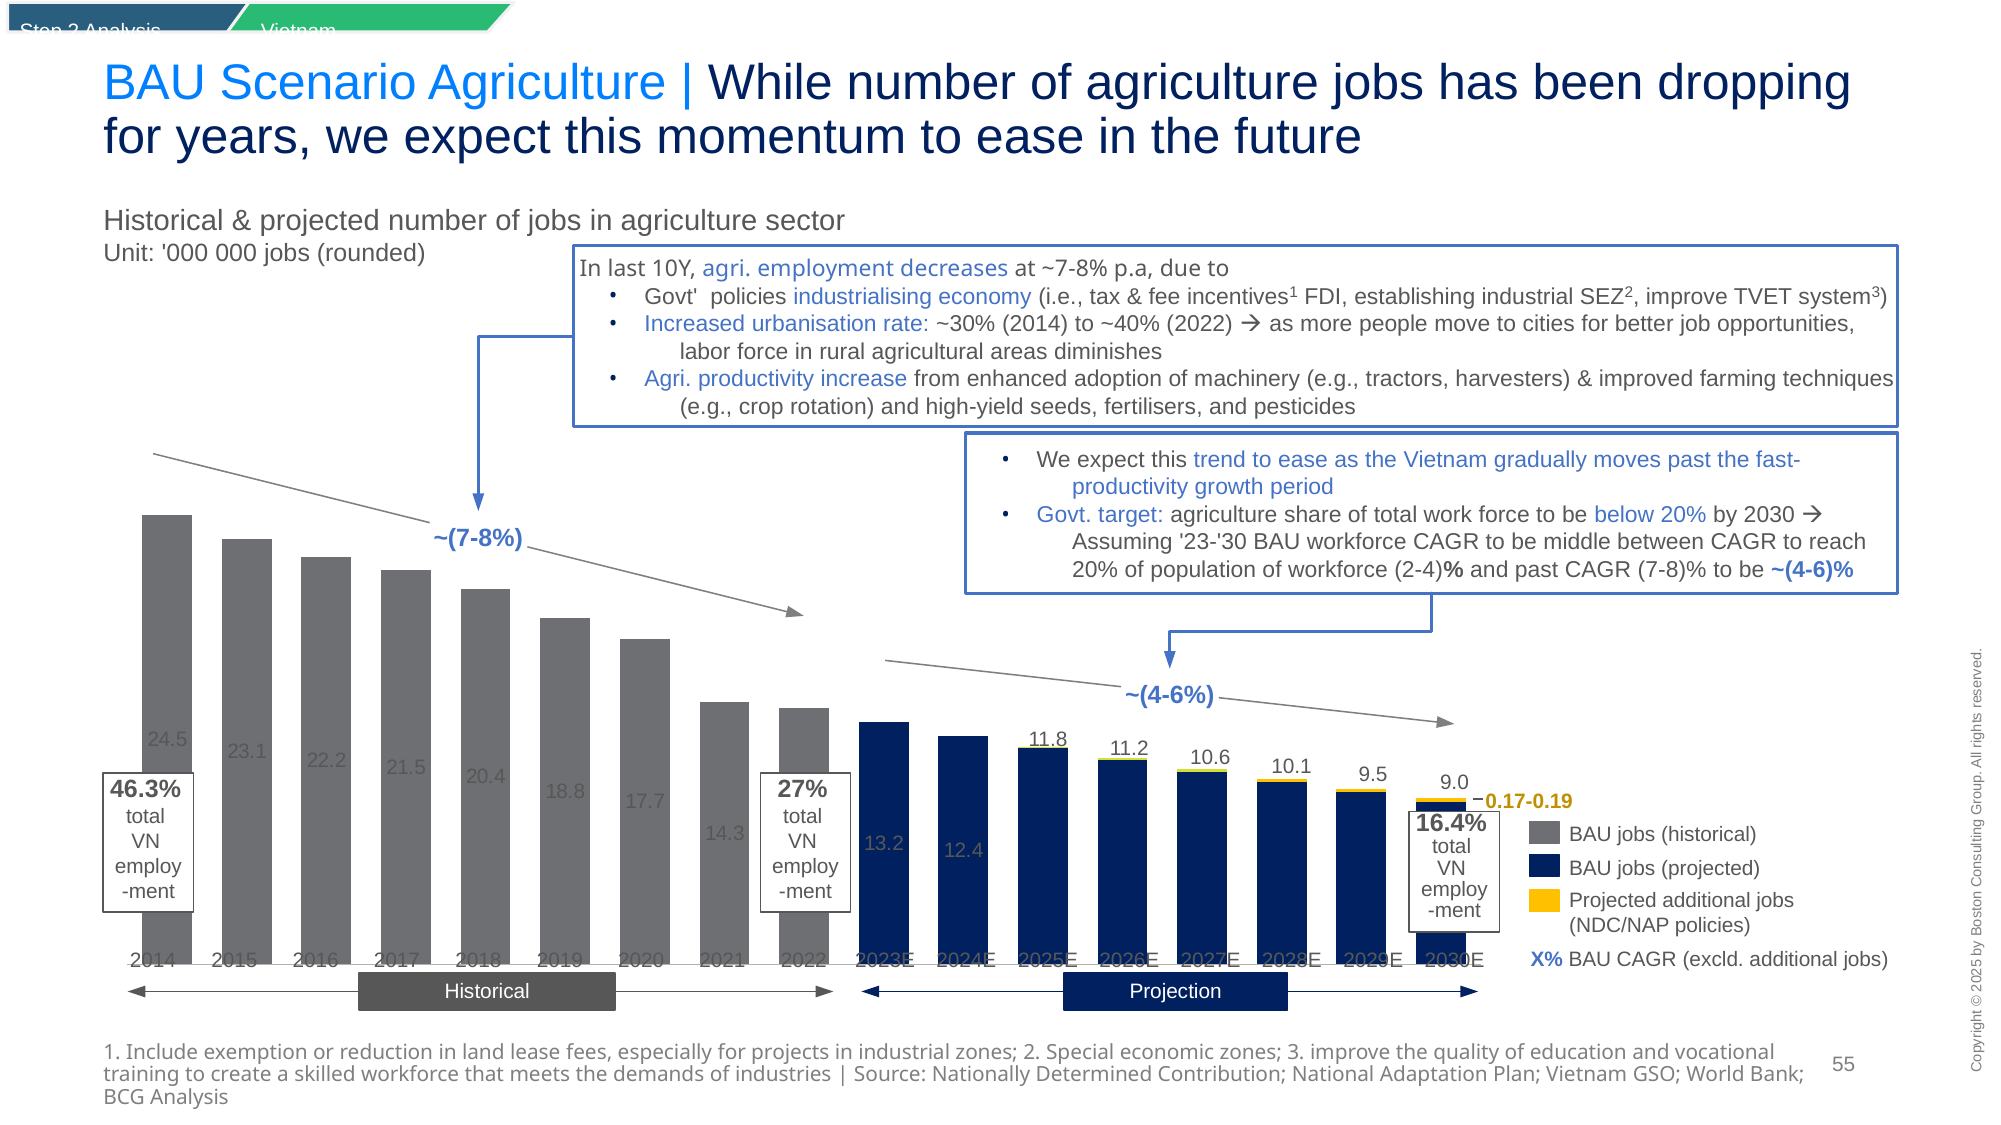

Step 2 Analysis
Vietnam
# BAU Scenario Agriculture | While number of agriculture jobs has been dropping for years, we expect this momentum to ease in the future
Historical & projected number of jobs in agriculture sector
Unit: '000 000 jobs (rounded)
 In last 10Y, agri. employment decreases at ~7-8% p.a, due to
Govt' policies industrialising economy (i.e., tax & fee incentives1 FDI, establishing industrial SEZ2, improve TVET system3)
Increased urbanisation rate: ~30% (2014) to ~40% (2022)  as more people move to cities for better job opportunities, labor force in rural agricultural areas diminishes
Agri. productivity increase from enhanced adoption of machinery (e.g., tractors, harvesters) & improved farming techniques (e.g., crop rotation) and high-yield seeds, fertilisers, and pesticides
We expect this trend to ease as the Vietnam gradually moves past the fast-productivity growth period
Govt. target: agriculture share of total work force to be below 20% by 2030  Assuming '23-'30 BAU workforce CAGR to be middle between CAGR to reach 20% of population of workforce (2-4)% and past CAGR (7-8)% to be ~(4-6)%
### Chart
| Category | Series1 | Series2 |
|---|---|---|
| 1 | 24.4843 | None |
| 2 | 23.1357 | None |
| 3 | 22.1843 | None |
| 4 | 21.4587 | None |
| 5 | 20.4198 | None |
| 6 | 18.8314 | None |
| 7 | 17.7246 | None |
| 8 | 14.2623 | None |
| 9 | 13.9376 | None |
| 10 | 13.1683816736241 | None |
| 11 | 12.4416166271265 | None |
| 12 | 11.7549618573434 | 0.081427384305222 |
| 13 | 11.1062036718223 | 0.107870059073839 |
| 14 | 10.493250552144 | 0.138563353139078 |
| 15 | 9.91412641111802 | 0.159781655646665 |
| 16 | 9.36696422211564 | 0.176311923477982 |
| 17 | 8.85 | 0.188958883904428 |~(7-8%)
~(4-6%)
11.8
11.2
10.6
10.1
9.5
9.0
46.3%
total
VN
employ
-ment
27%
total
VN
employ
-ment
0.17-0.19
16.4%
total
VN
employ
-ment
BAU jobs (historical)
BAU jobs (projected)
Projected additional jobs (NDC/NAP policies)
2014
2015
2016
2017
2018
2019
2020
2021
2022
2023E
2024E
2025E
2026E
2027E
2028E
2029E
2030E
X%
BAU CAGR (excld. additional jobs)
Historical
Projection
1. Include exemption or reduction in land lease fees, especially for projects in industrial zones; 2. Special economic zones; 3. improve the quality of education and vocational training to create a skilled workforce that meets the demands of industries | Source: Nationally Determined Contribution; National Adaptation Plan; Vietnam GSO; World Bank; BCG Analysis